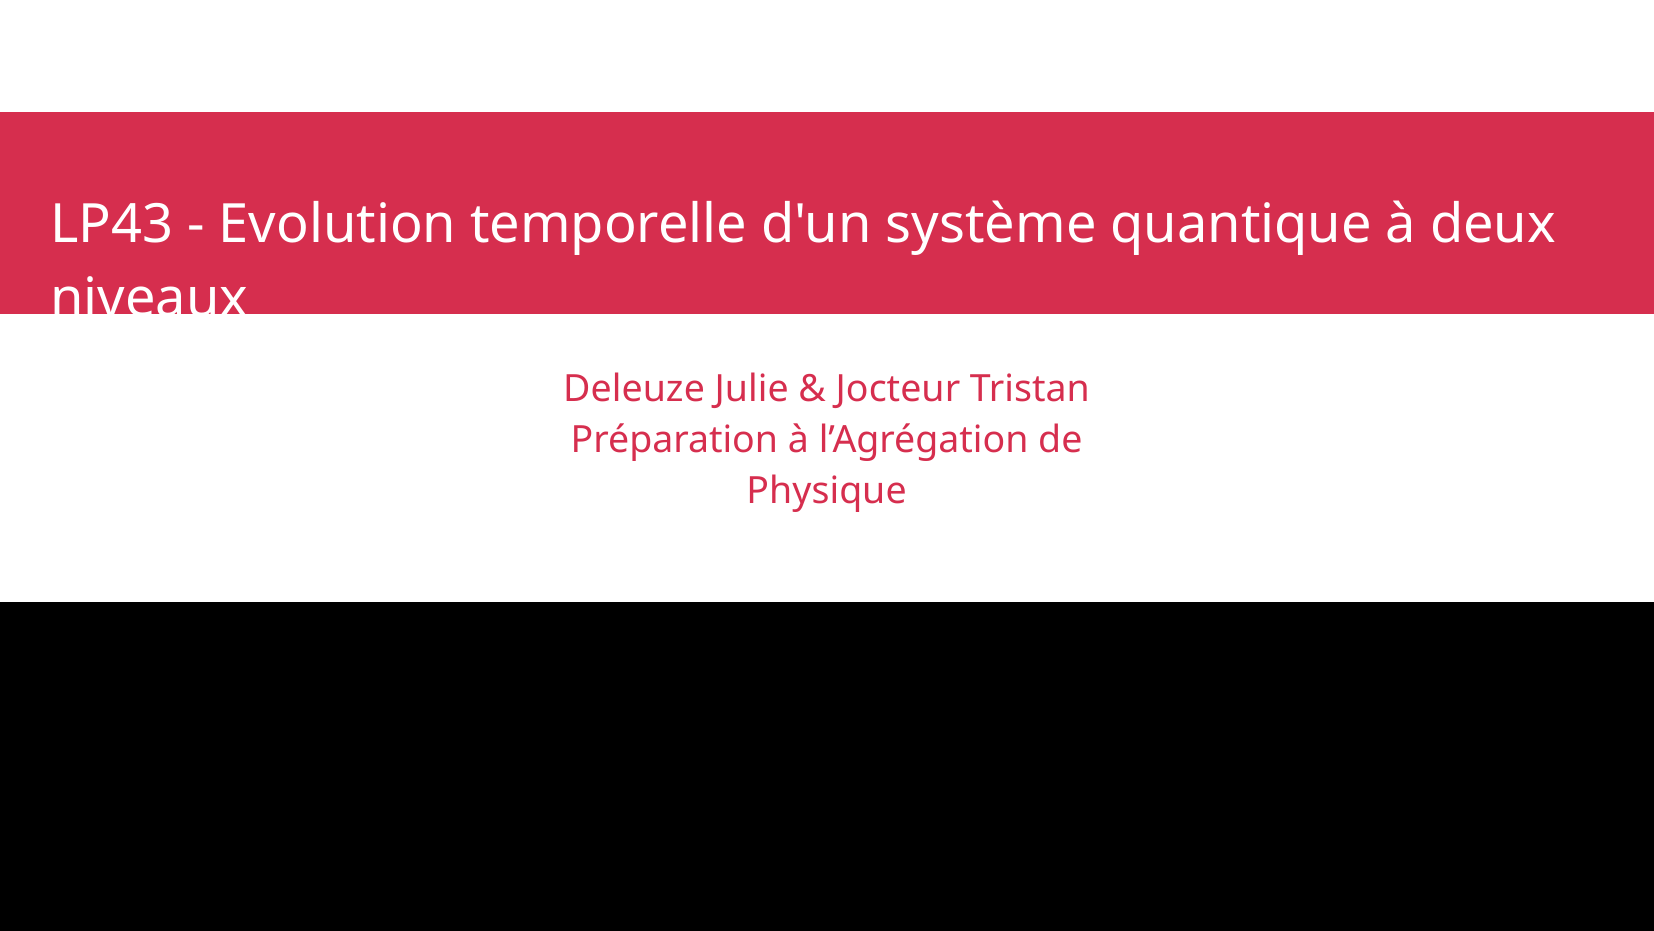

LP43 - Evolution temporelle d'un système quantique à deux niveaux
Deleuze Julie & Jocteur Tristan
Préparation à l’Agrégation de Physique